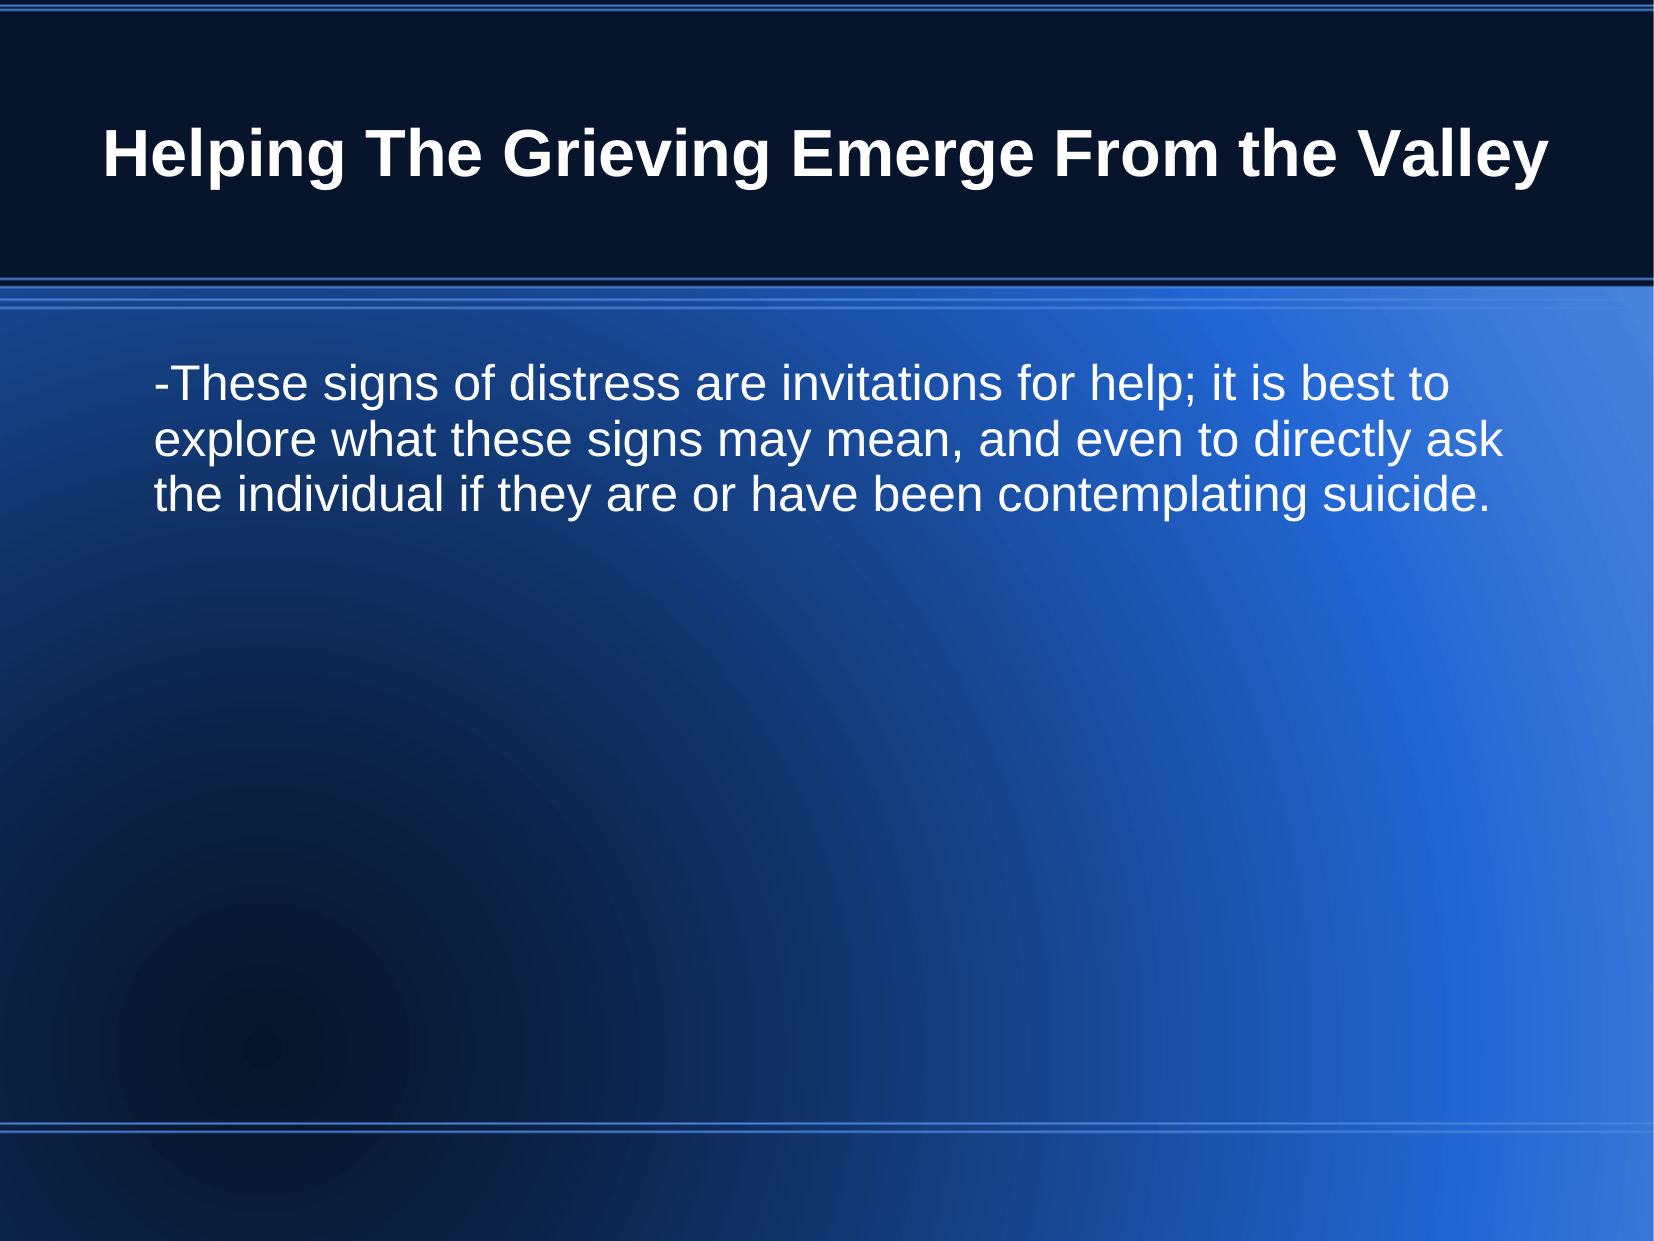

# Helping The Grieving Emerge From the Valley
-These signs of distress are invitations for help; it is best to explore what these signs may mean, and even to directly ask the individual if they are or have been contemplating suicide.